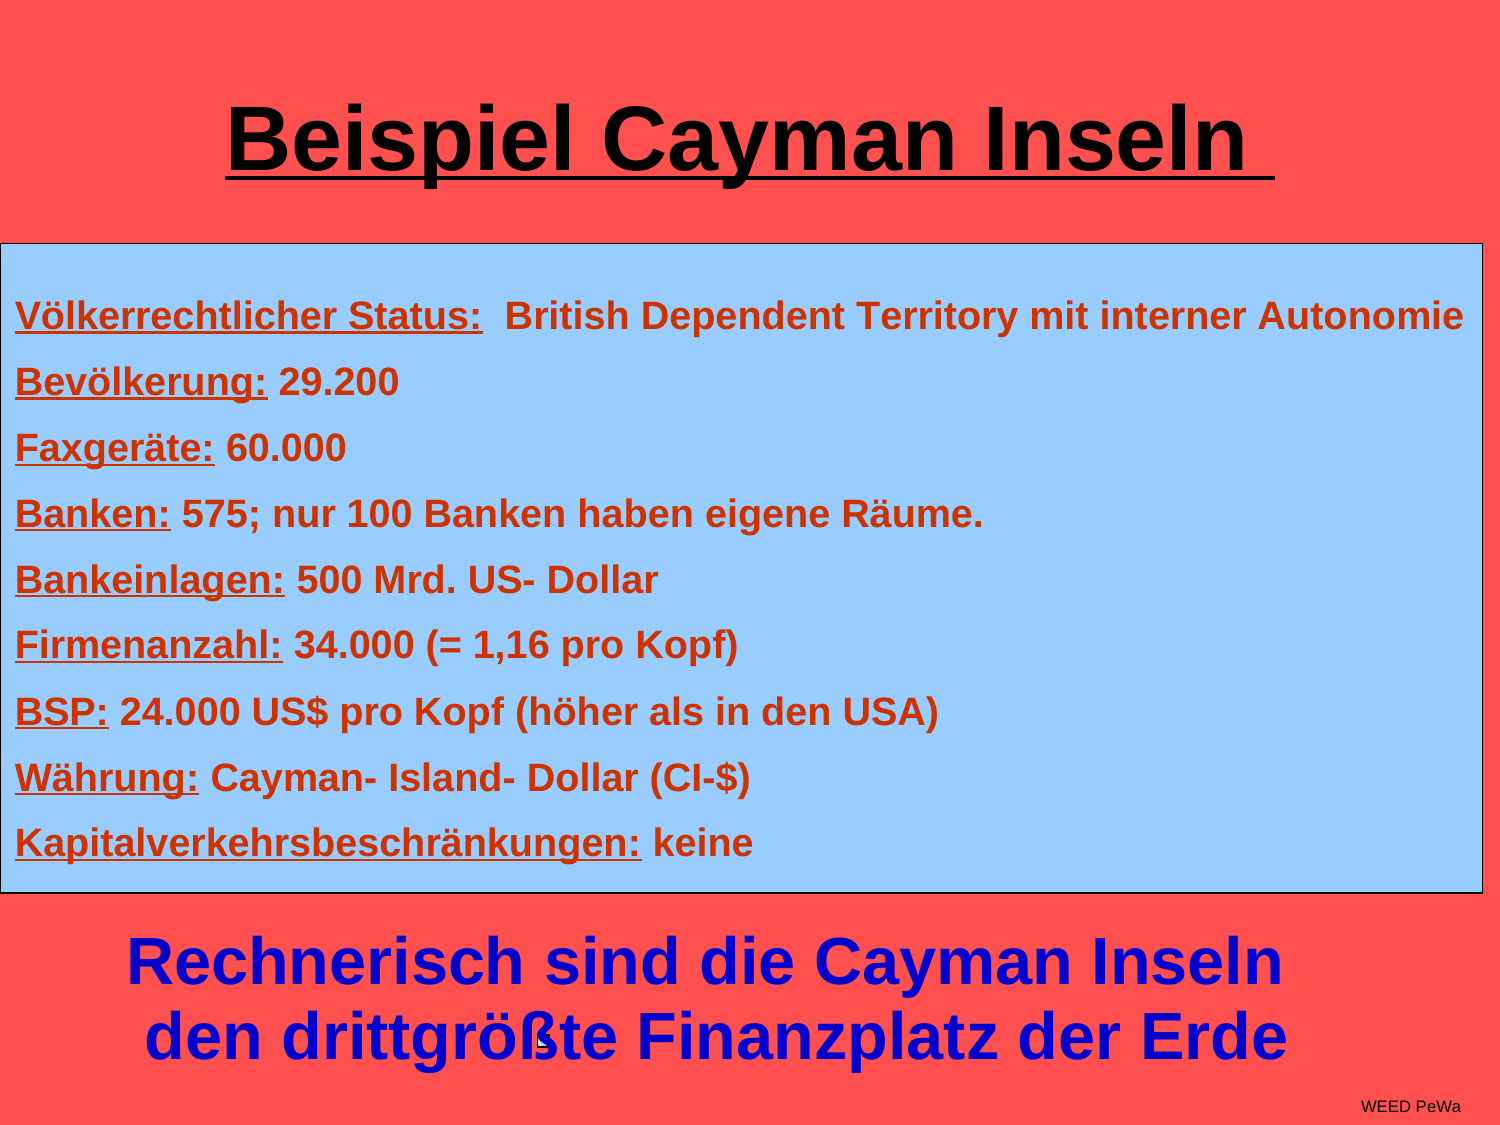

# Beispiel Cayman Inseln
Völkerrechtlicher Status: British Dependent Territory mit interner Autonomie
Bevölkerung: 29.200
Faxgeräte: 60.000
Banken: 575; nur 100 Banken haben eigene Räume.
Bankeinlagen: 500 Mrd. US- Dollar
Firmenanzahl: 34.000 (= 1,16 pro Kopf)
BSP: 24.000 US$ pro Kopf (höher als in den USA)
Währung: Cayman- Island- Dollar (CI-$)
Kapitalverkehrsbeschränkungen: keine
Rechnerisch sind die Cayman Inseln
 den drittgrößte Finanzplatz der Erde
WEED PeWa